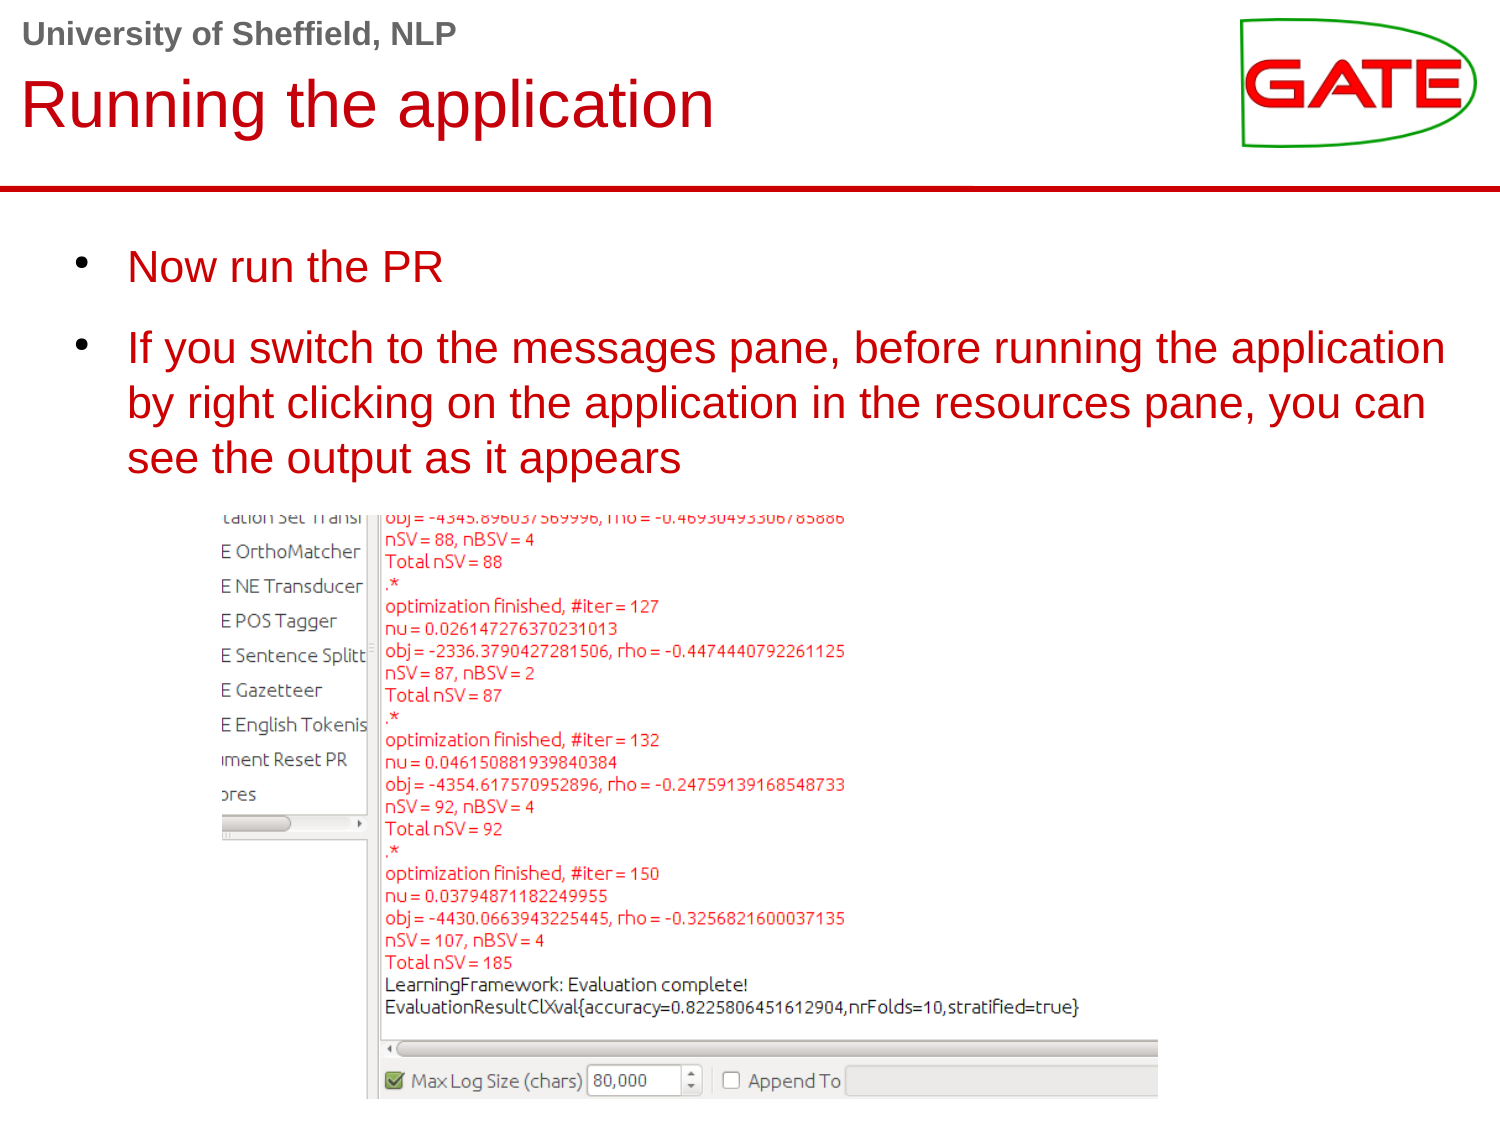

# Running the application
Now run the PR
If you switch to the messages pane, before running the application by right clicking on the application in the resources pane, you can see the output as it appears